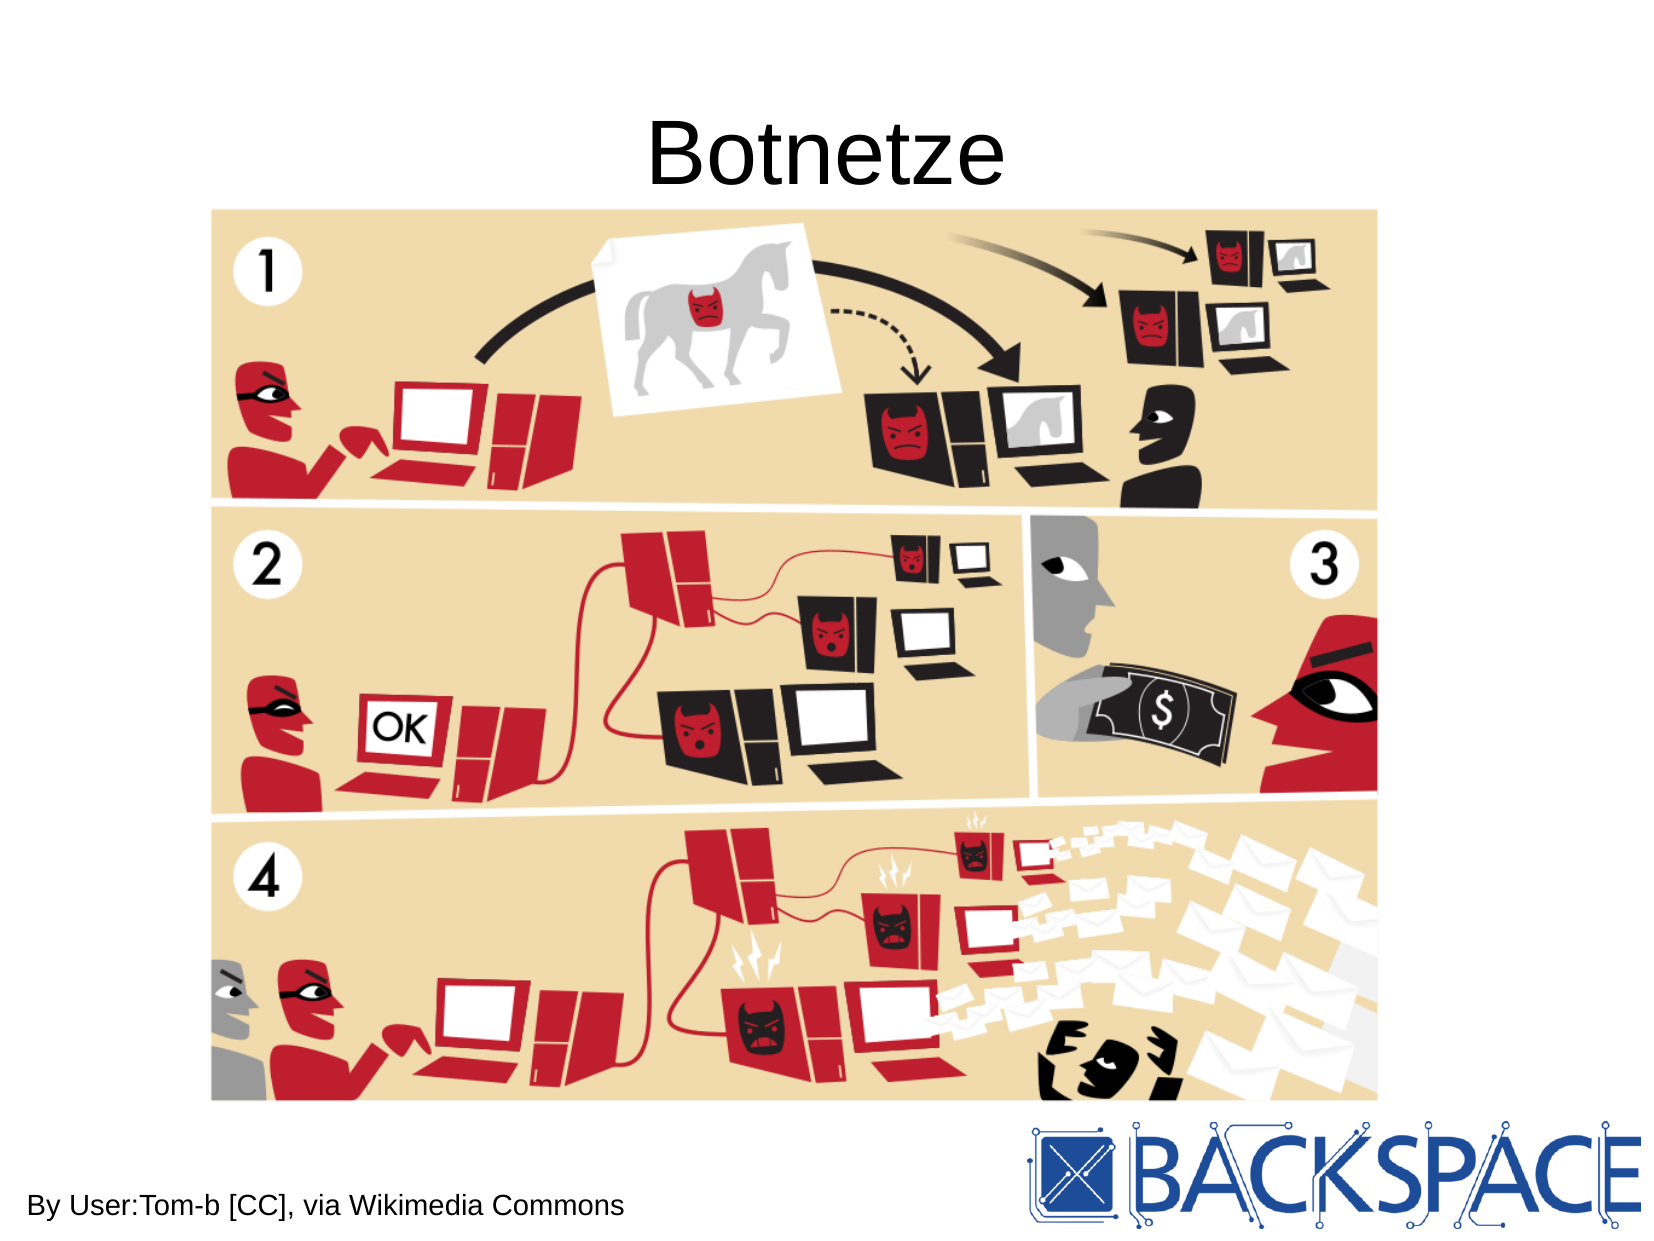

# Botnetze
By User:Tom-b [CC], via Wikimedia Commons